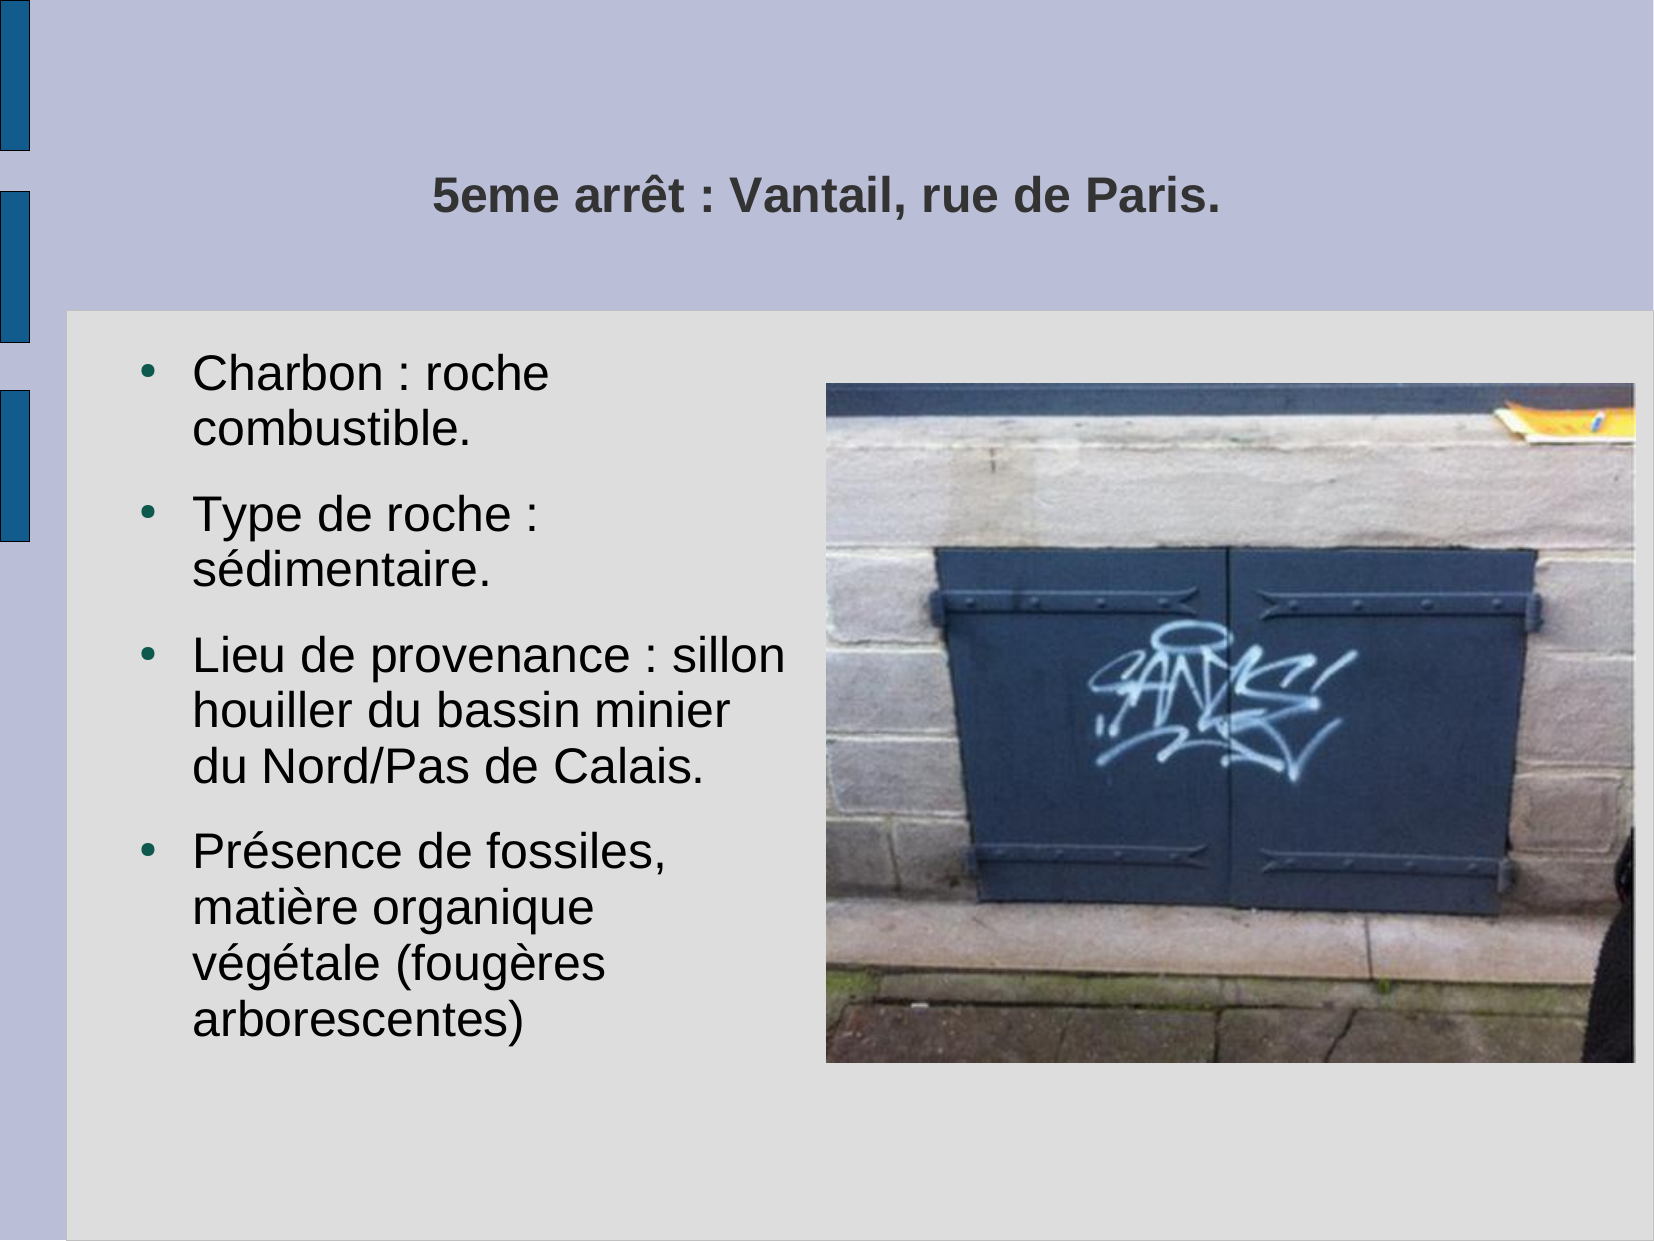

# 5eme arrêt : Vantail, rue de Paris.
Charbon : roche combustible.
Type de roche : sédimentaire.
Lieu de provenance : sillon houiller du bassin minier du Nord/Pas de Calais.
Présence de fossiles, matière organique végétale (fougères arborescentes)